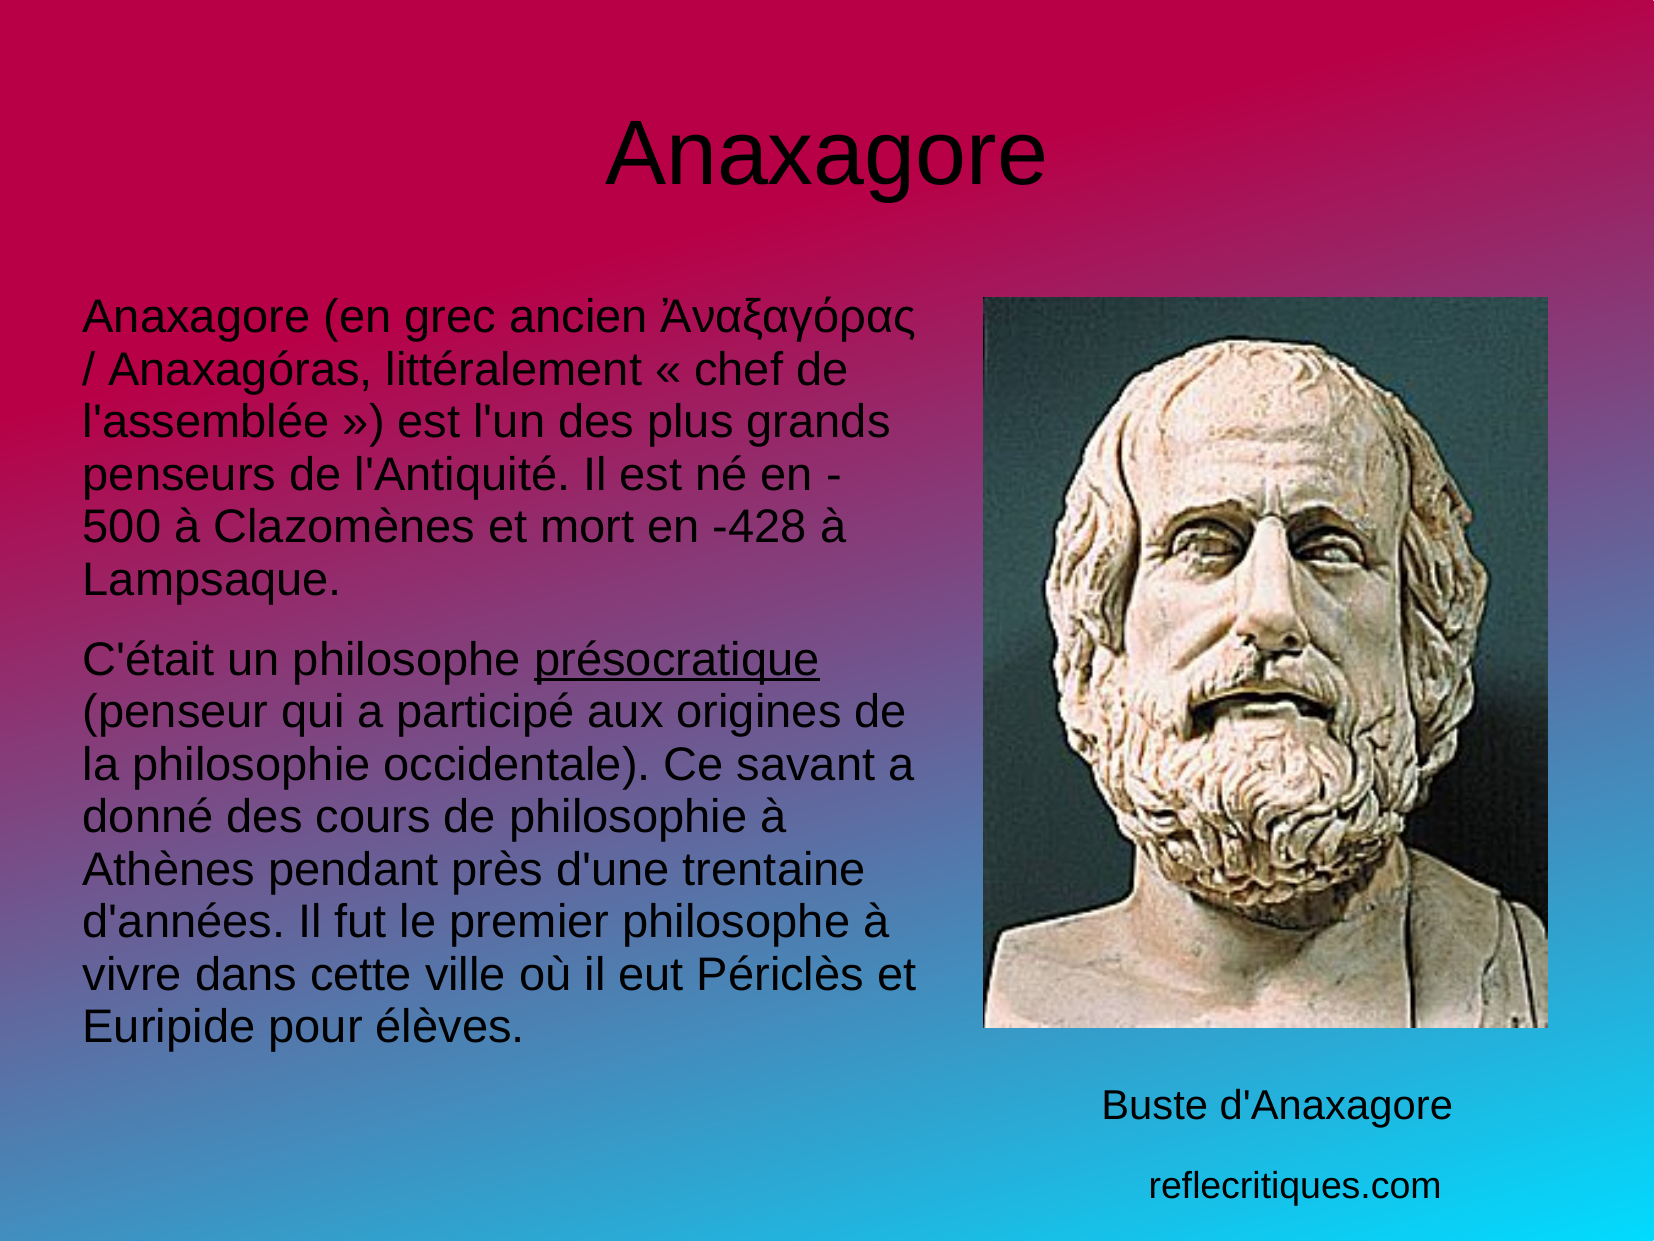

# Anaxagore
Anaxagore (en grec ancien Ἀναξαγόρας / Anaxagóras, littéralement « chef de l'assemblée ») est l'un des plus grands penseurs de l'Antiquité. Il est né en -500 à Clazomènes et mort en -428 à Lampsaque.
C'était un philosophe présocratique (penseur qui a participé aux origines de la philosophie occidentale). Ce savant a donné des cours de philosophie à Athènes pendant près d'une trentaine d'années. Il fut le premier philosophe à vivre dans cette ville où il eut Périclès et Euripide pour élèves.
Buste d'Anaxagore
reflecritiques.com